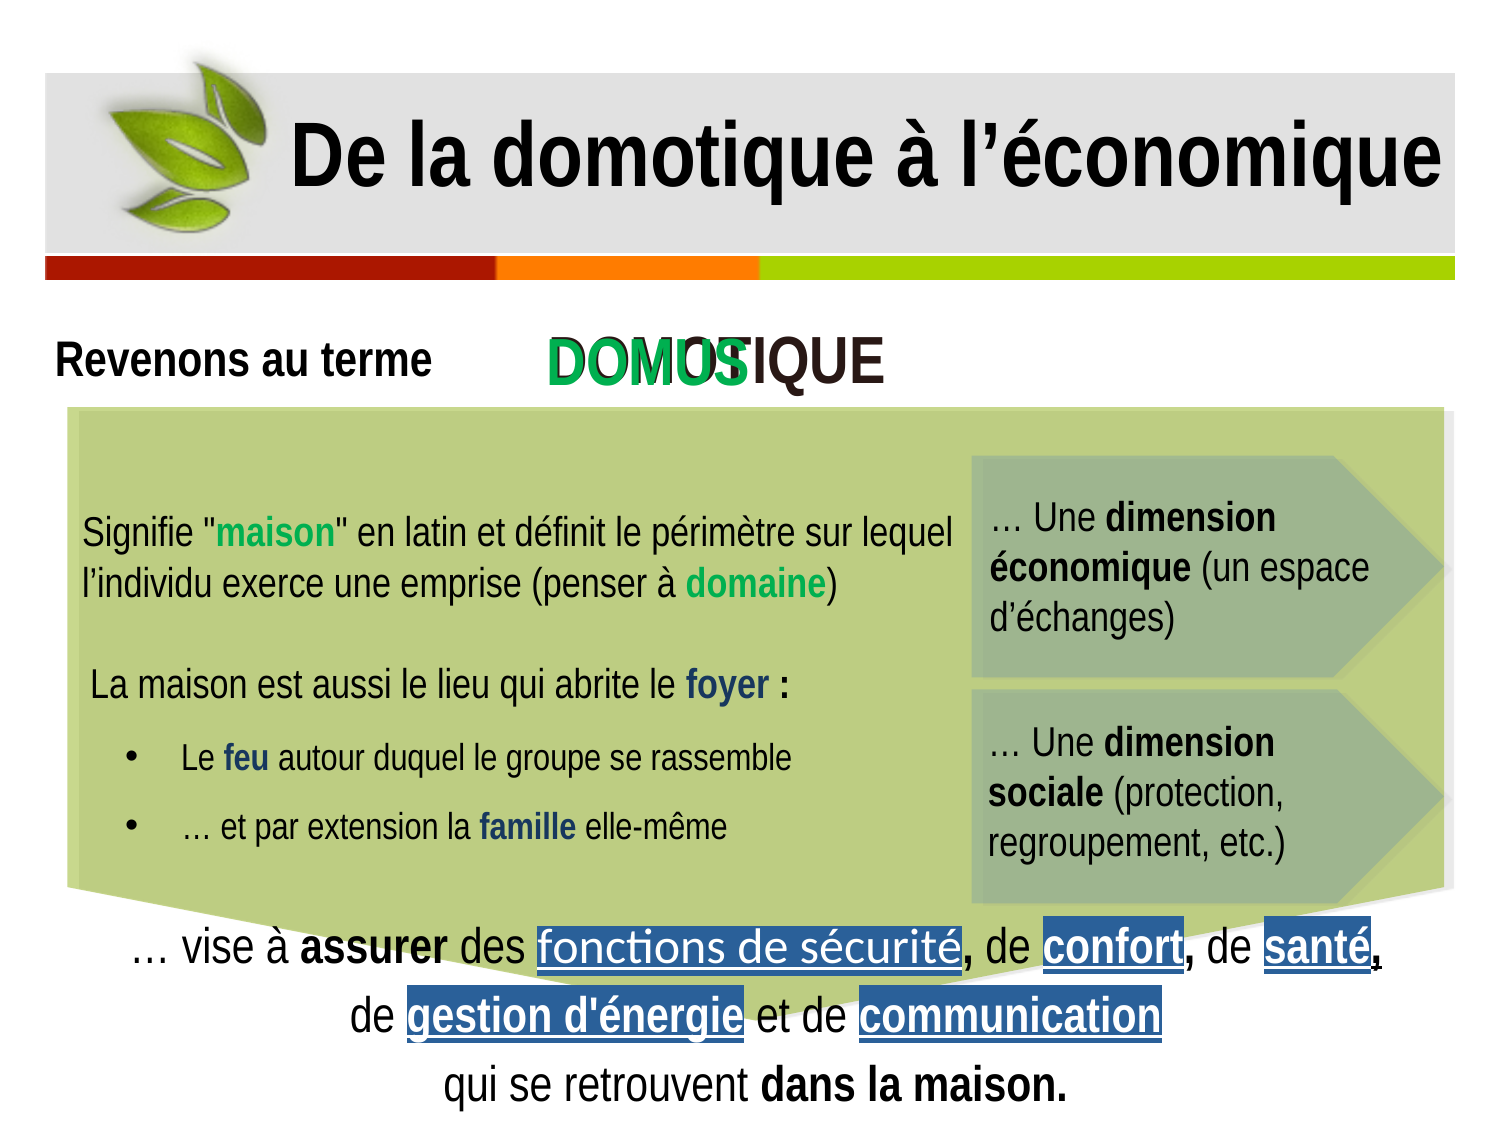

De la domotique à l’économique
DOMOTIQUE
DOMUS
Revenons au terme
… Une dimension économique (un espace d’échanges)
Signifie "maison" en latin et définit le périmètre sur lequel l’individu exerce une emprise (penser à domaine)
La maison est aussi le lieu qui abrite le foyer :
… Une dimension sociale (protection, regroupement, etc.)
Le feu autour duquel le groupe se rassemble
… et par extension la famille elle-même
… vise à assurer des fonctions de sécurité, de confort, de santé,
de gestion d'énergie et de communication
qui se retrouvent dans la maison.